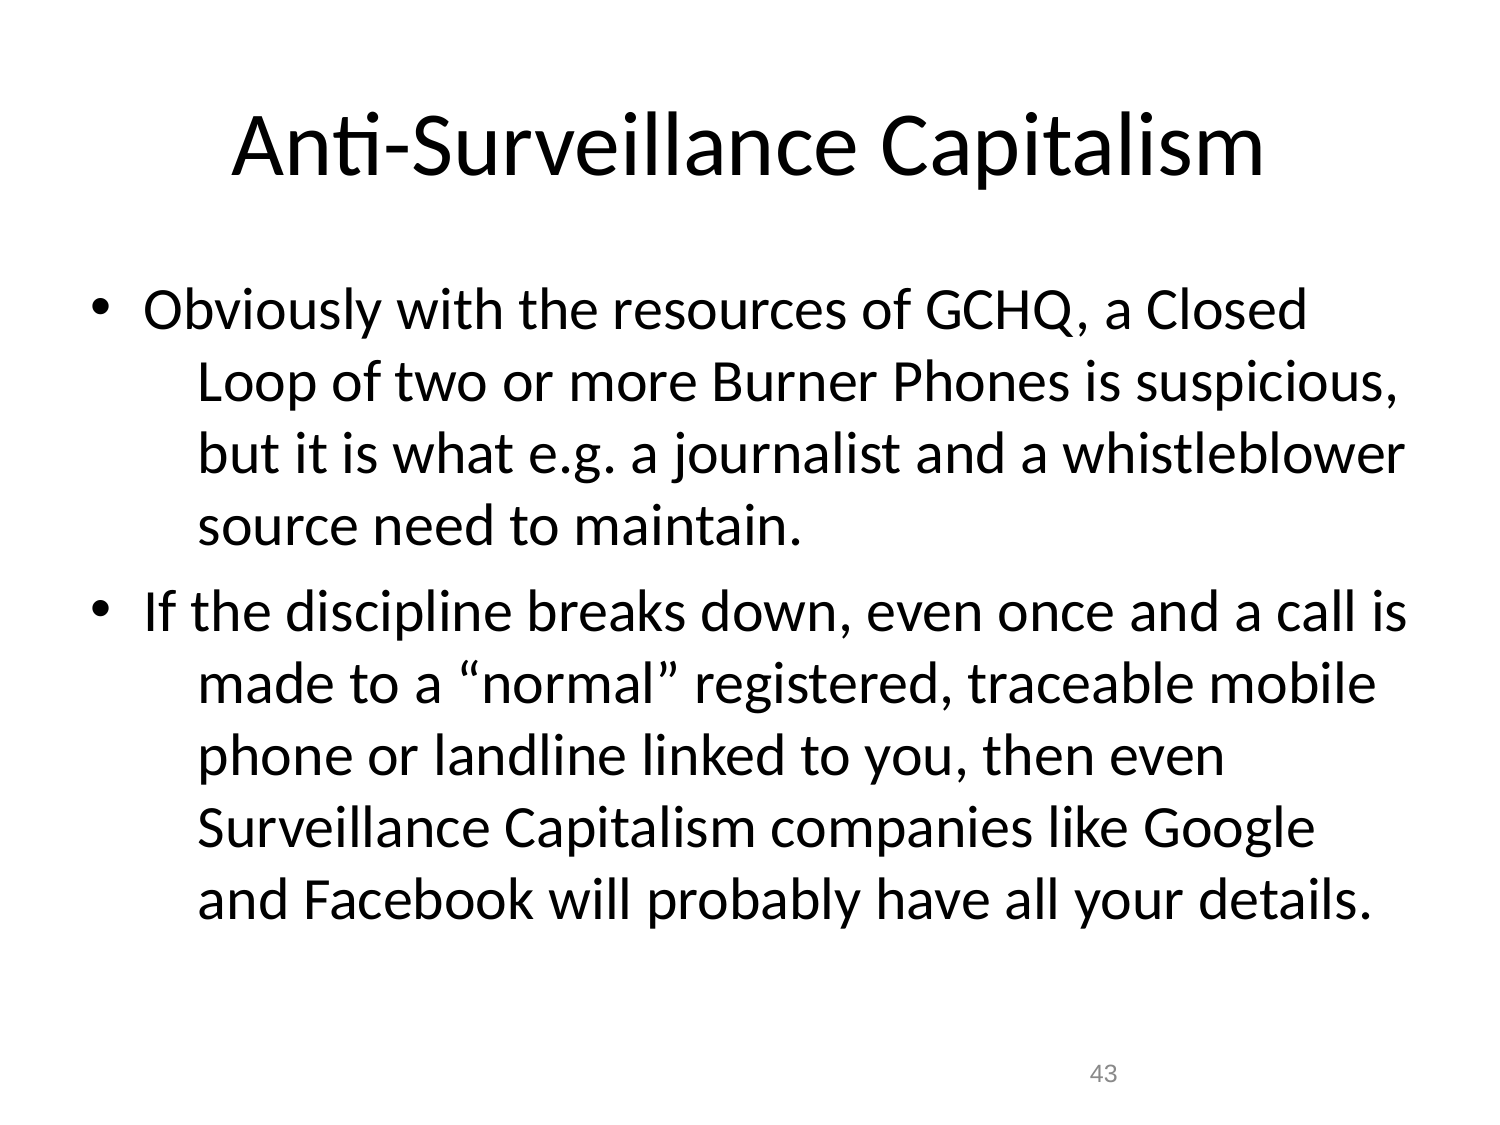

# Anti-Surveillance Capitalism
Obviously with the resources of GCHQ, a Closed Loop of two or more Burner Phones is suspicious, but it is what e.g. a journalist and a whistleblower source need to maintain.
If the discipline breaks down, even once and a call is made to a “normal” registered, traceable mobile phone or landline linked to you, then even Surveillance Capitalism companies like Google and Facebook will probably have all your details.
42